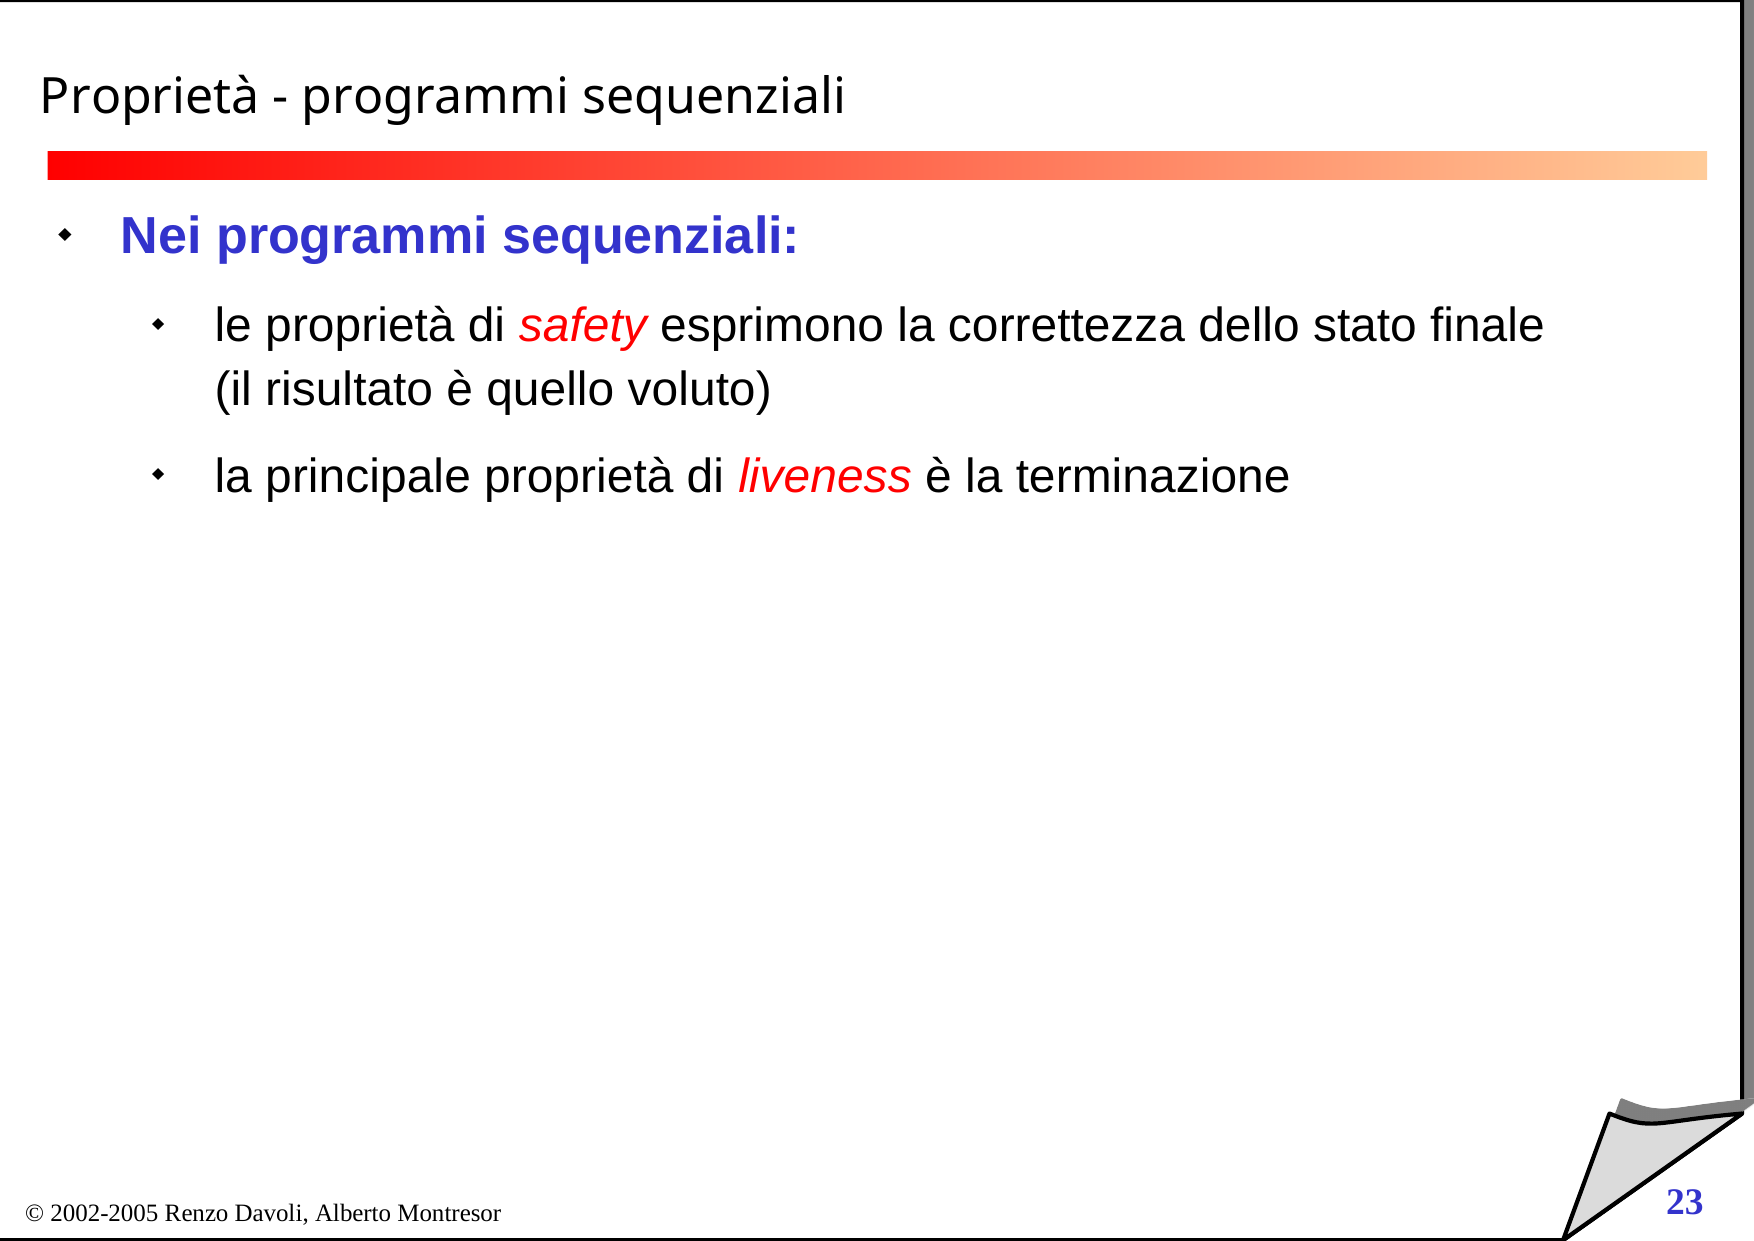

# Proprietà - programmi sequenziali
Nei programmi sequenziali:
le proprietà di safety esprimono la correttezza dello stato finale
(il risultato è quello voluto)
la principale proprietà di liveness è la terminazione